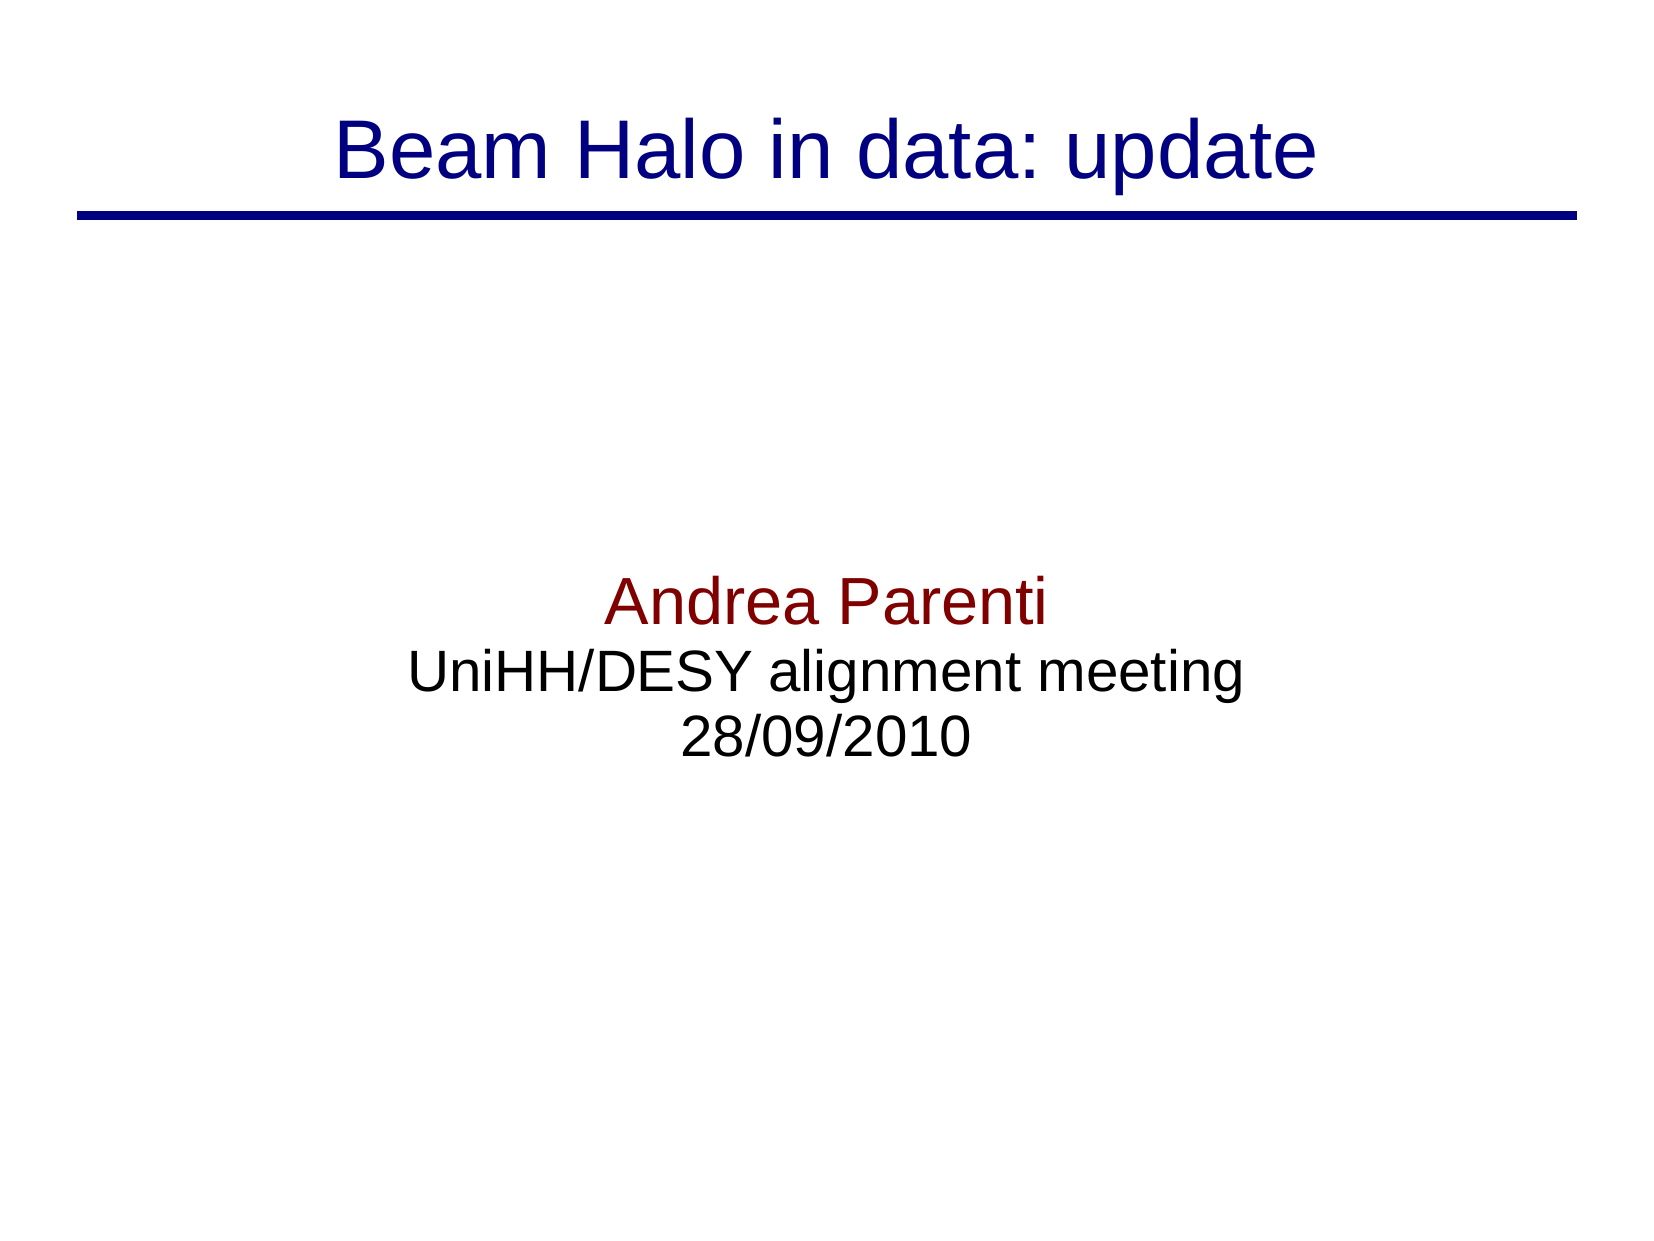

# Beam Halo in data: update
Andrea Parenti
UniHH/DESY alignment meeting
28/09/2010